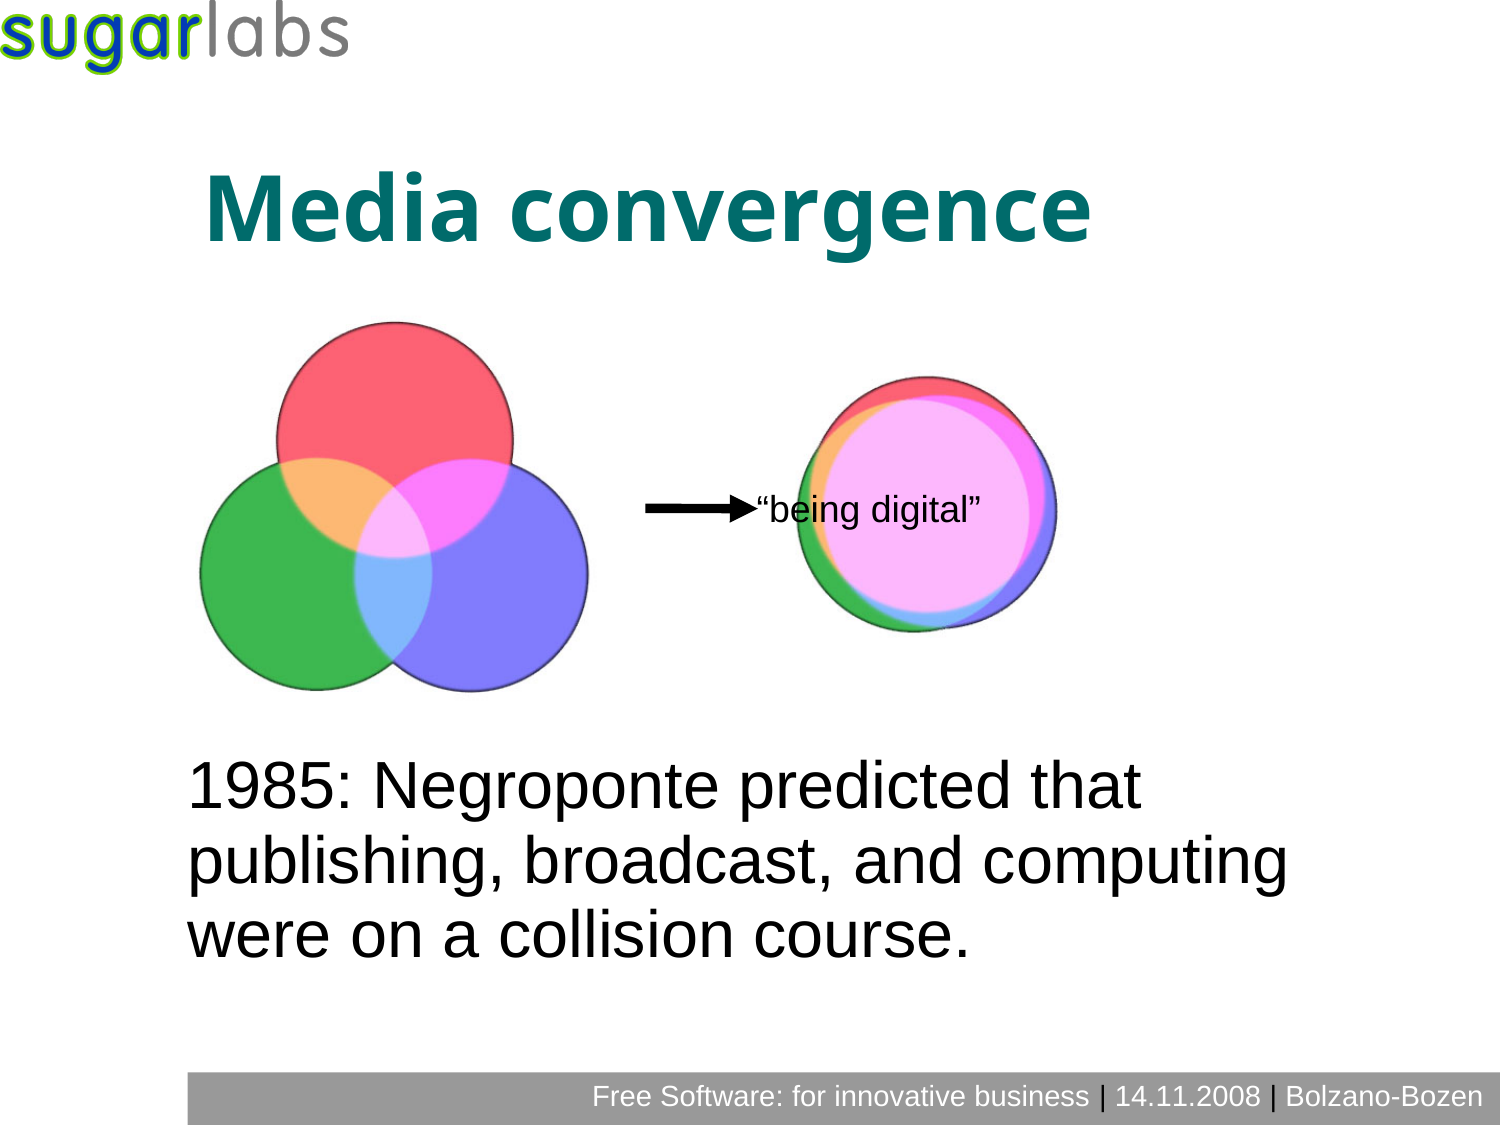

# Media convergence
1985: Negroponte predicted that publishing, broadcast, and computing were on a collision course.
“being digital”